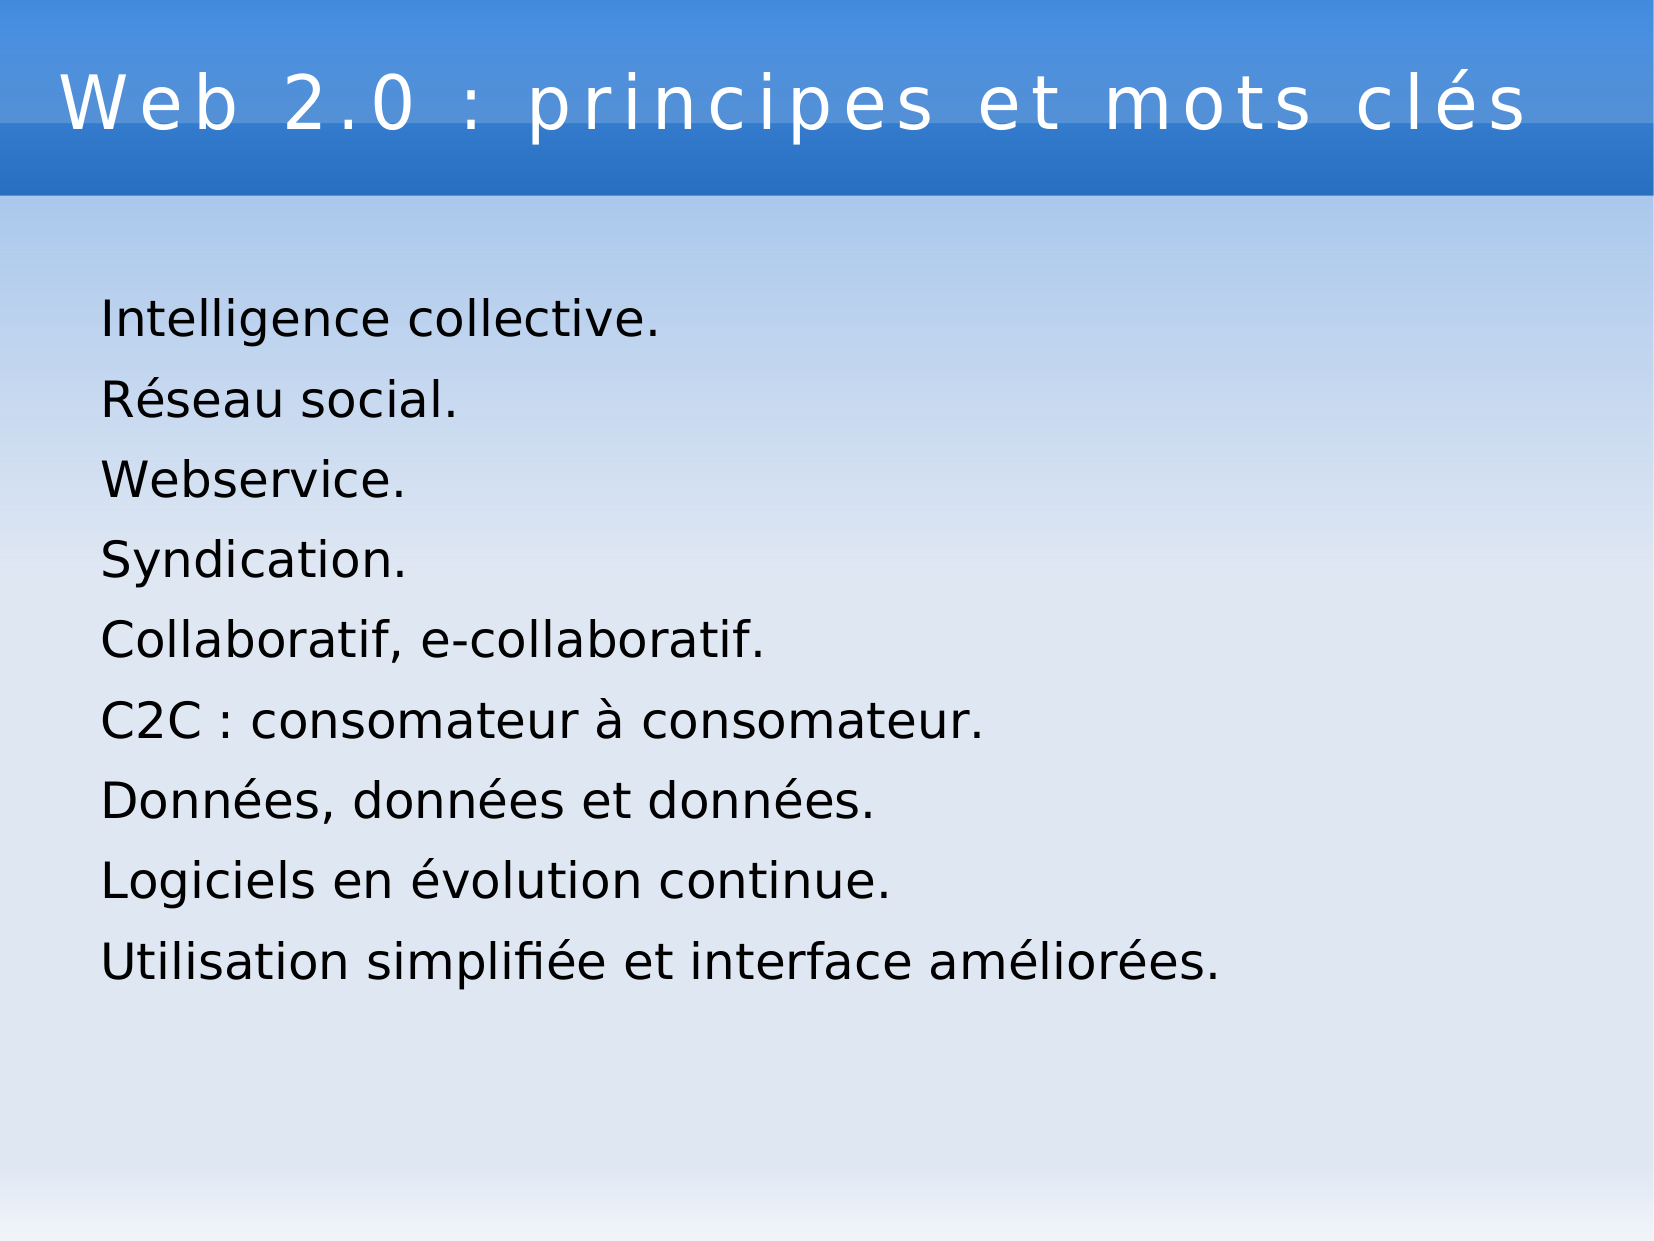

# Web 2.0 : principes et mots clés
Intelligence collective.
Réseau social.
Webservice.
Syndication.
Collaboratif, e-collaboratif.
C2C : consomateur à consomateur.
Données, données et données.
Logiciels en évolution continue.
Utilisation simplifiée et interface améliorées.